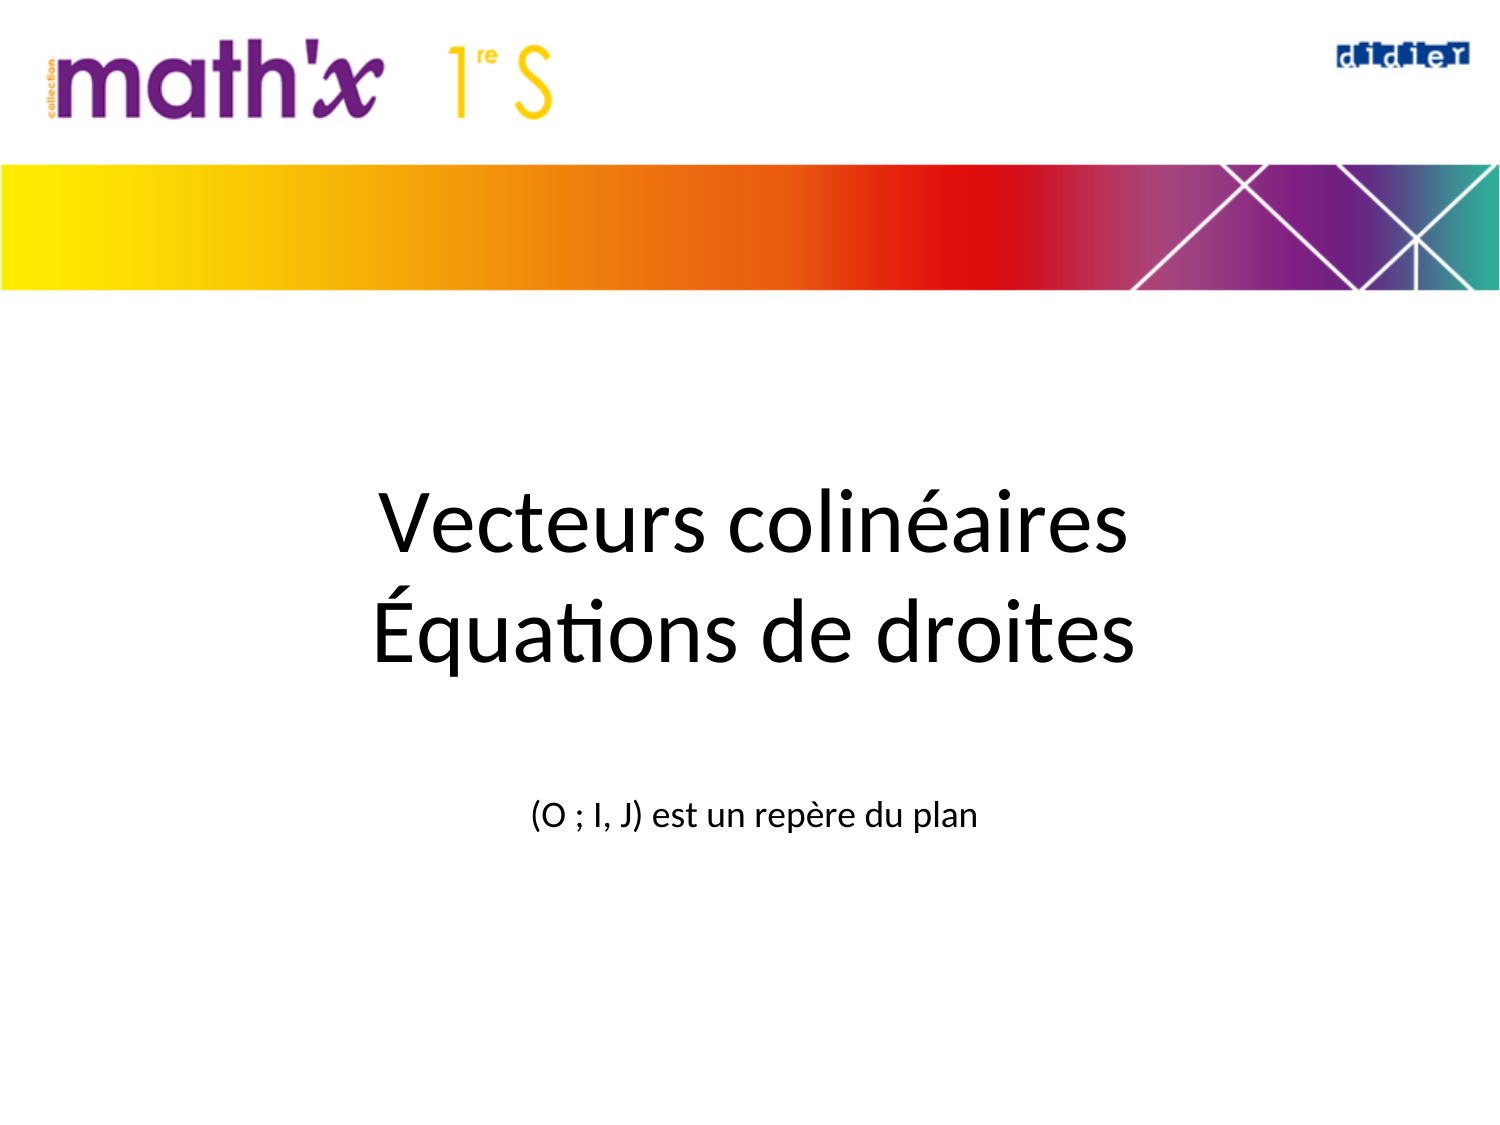

# Vecteurs colinéaires Équations de droites (O ; I, J) est un repère du plan